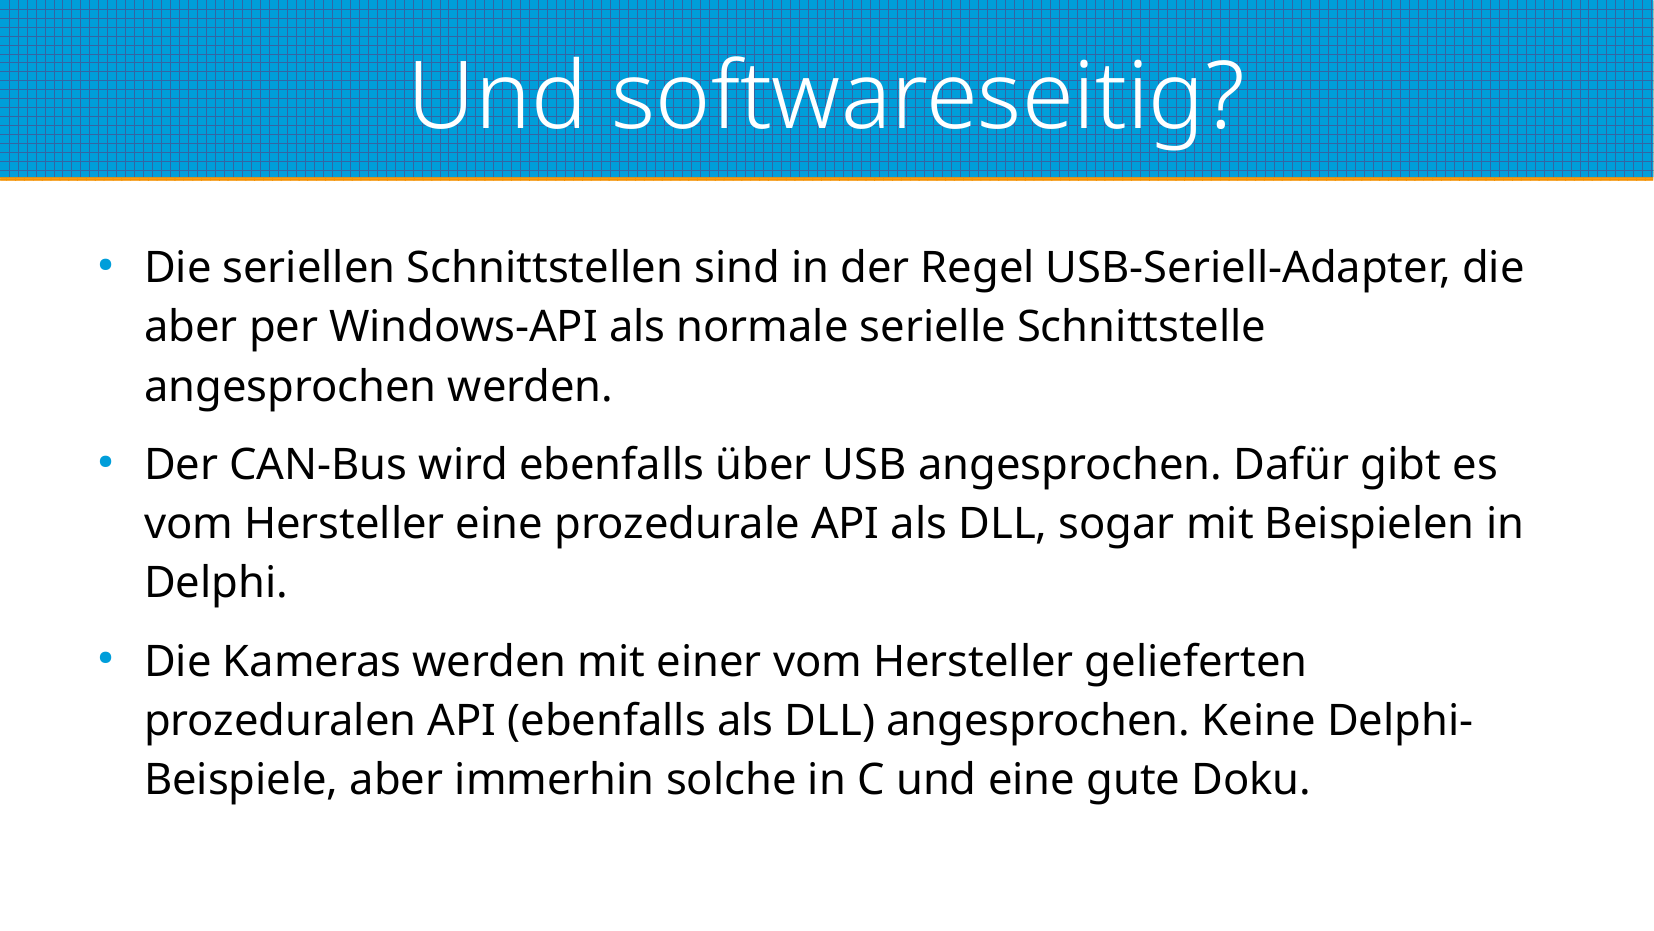

# Und softwareseitig?
Die seriellen Schnittstellen sind in der Regel USB-Seriell-Adapter, die aber per Windows-API als normale serielle Schnittstelle angesprochen werden.
Der CAN-Bus wird ebenfalls über USB angesprochen. Dafür gibt es vom Hersteller eine prozedurale API als DLL, sogar mit Beispielen in Delphi.
Die Kameras werden mit einer vom Hersteller gelieferten prozeduralen API (ebenfalls als DLL) angesprochen. Keine Delphi-Beispiele, aber immerhin solche in C und eine gute Doku.